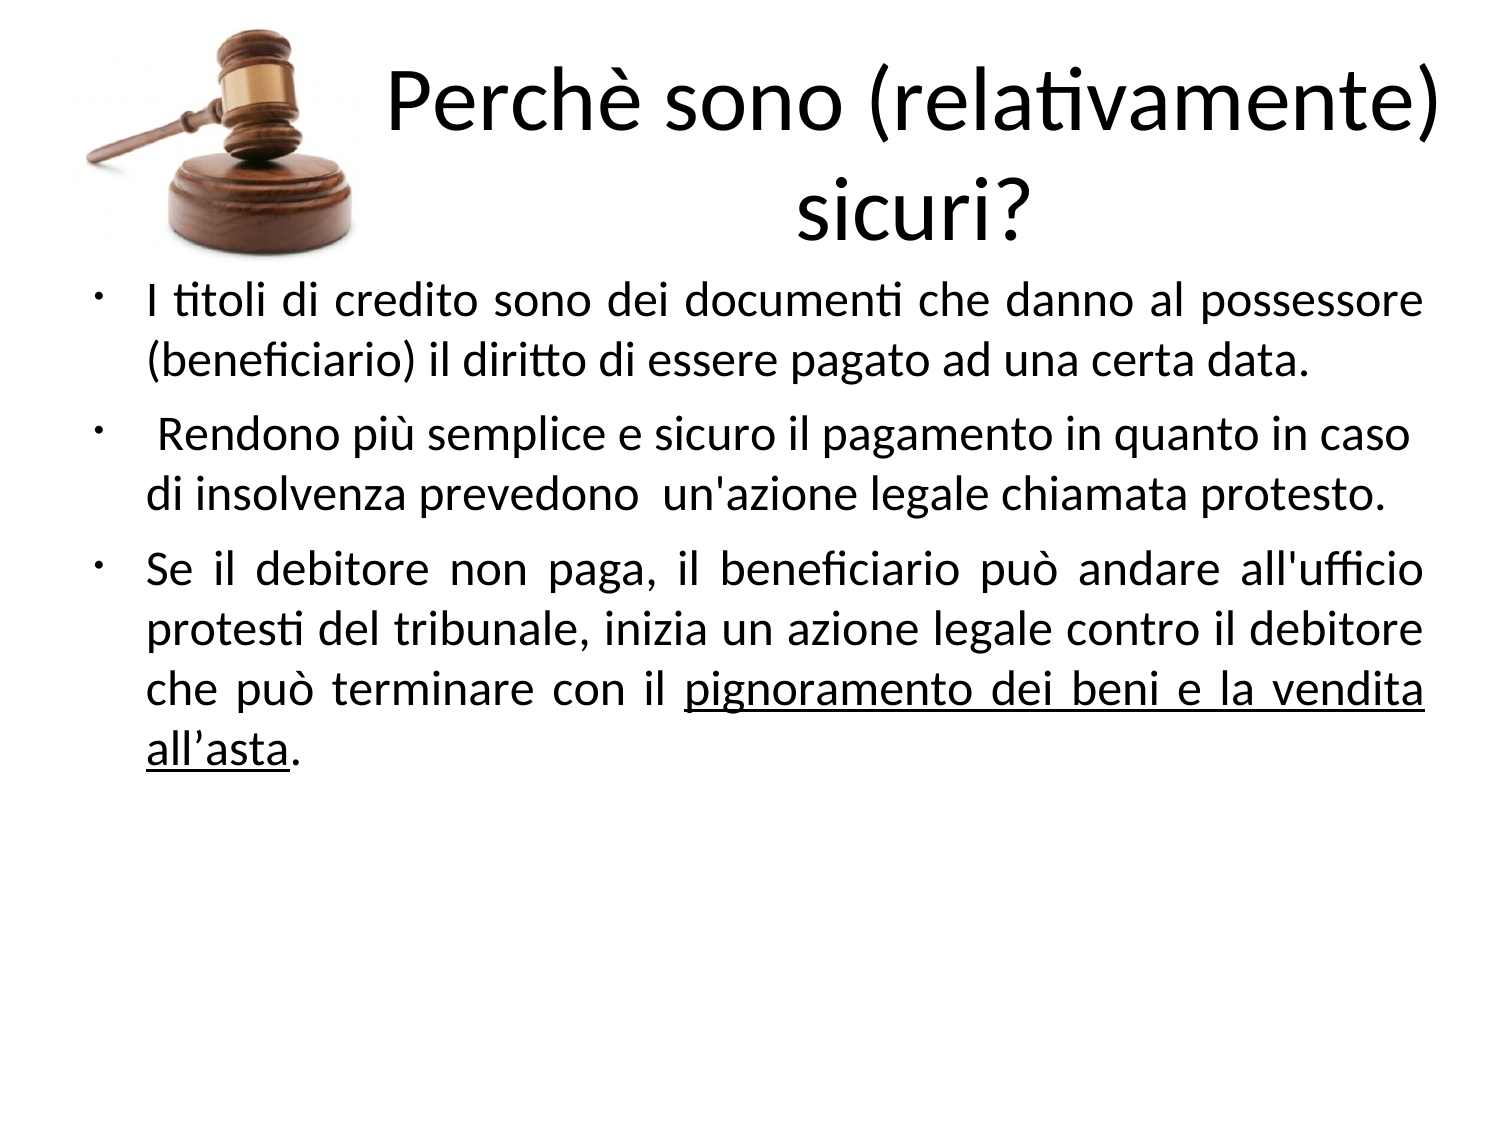

# Perchè sono (relativamente) sicuri?
I titoli di credito sono dei documenti che danno al possessore (beneficiario) il diritto di essere pagato ad una certa data.
 Rendono più semplice e sicuro il pagamento in quanto in caso di insolvenza prevedono un'azione legale chiamata protesto.
Se il debitore non paga, il beneficiario può andare all'ufficio protesti del tribunale, inizia un azione legale contro il debitore che può terminare con il pignoramento dei beni e la vendita all’asta.